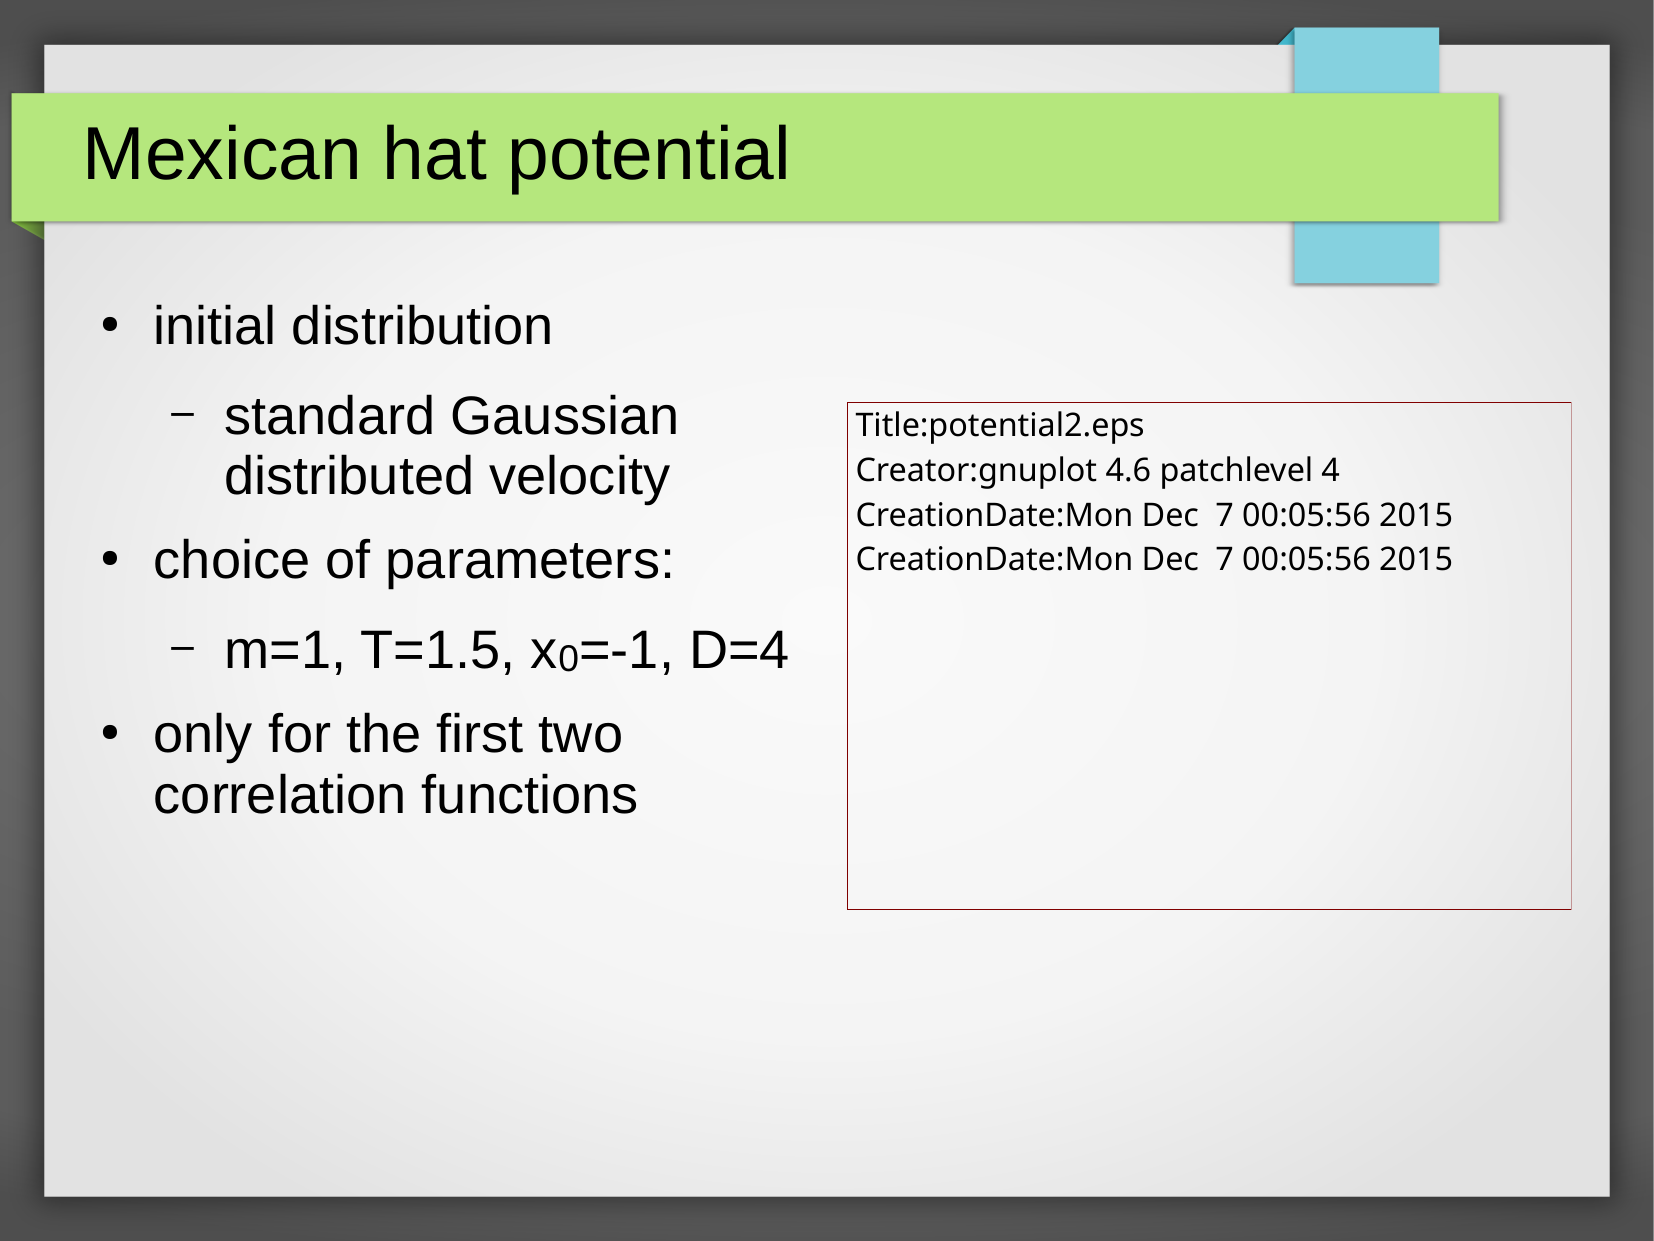

# Mexican hat potential
initial distribution
standard Gaussian distributed velocity
choice of parameters:
m=1, T=1.5, x0=-1, D=4
only for the first two correlation functions